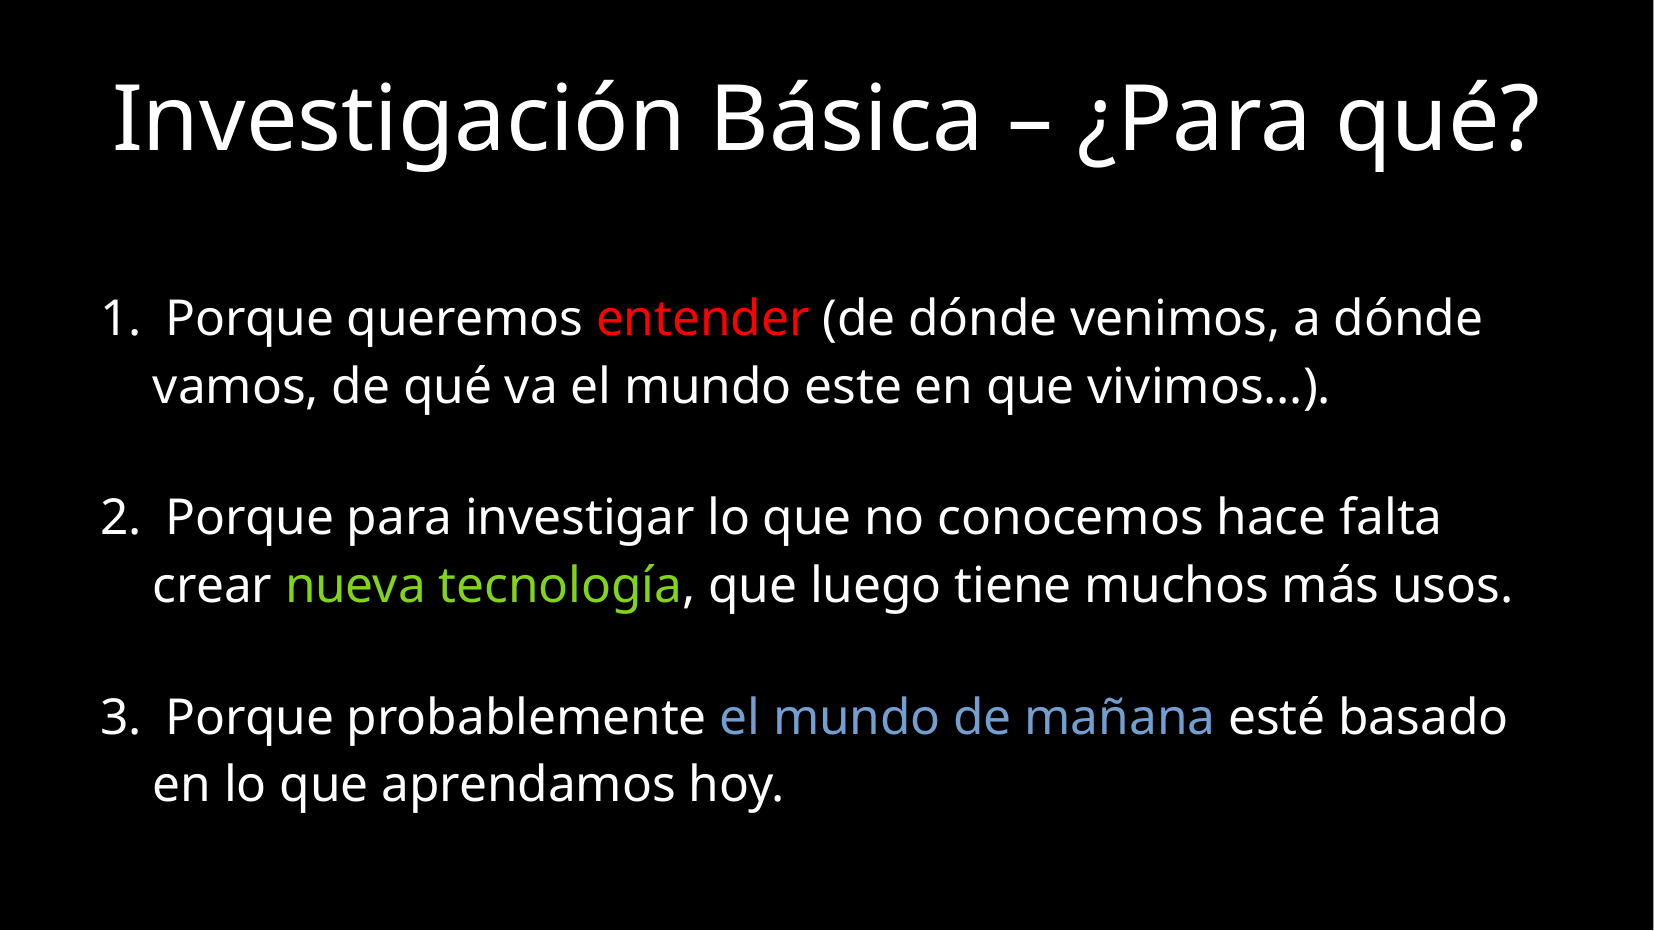

# Investigación Básica – ¿Para qué?
 Porque queremos entender (de dónde venimos, a dónde vamos, de qué va el mundo este en que vivimos…).
 Porque para investigar lo que no conocemos hace falta crear nueva tecnología, que luego tiene muchos más usos.
 Porque probablemente el mundo de mañana esté basado en lo que aprendamos hoy.